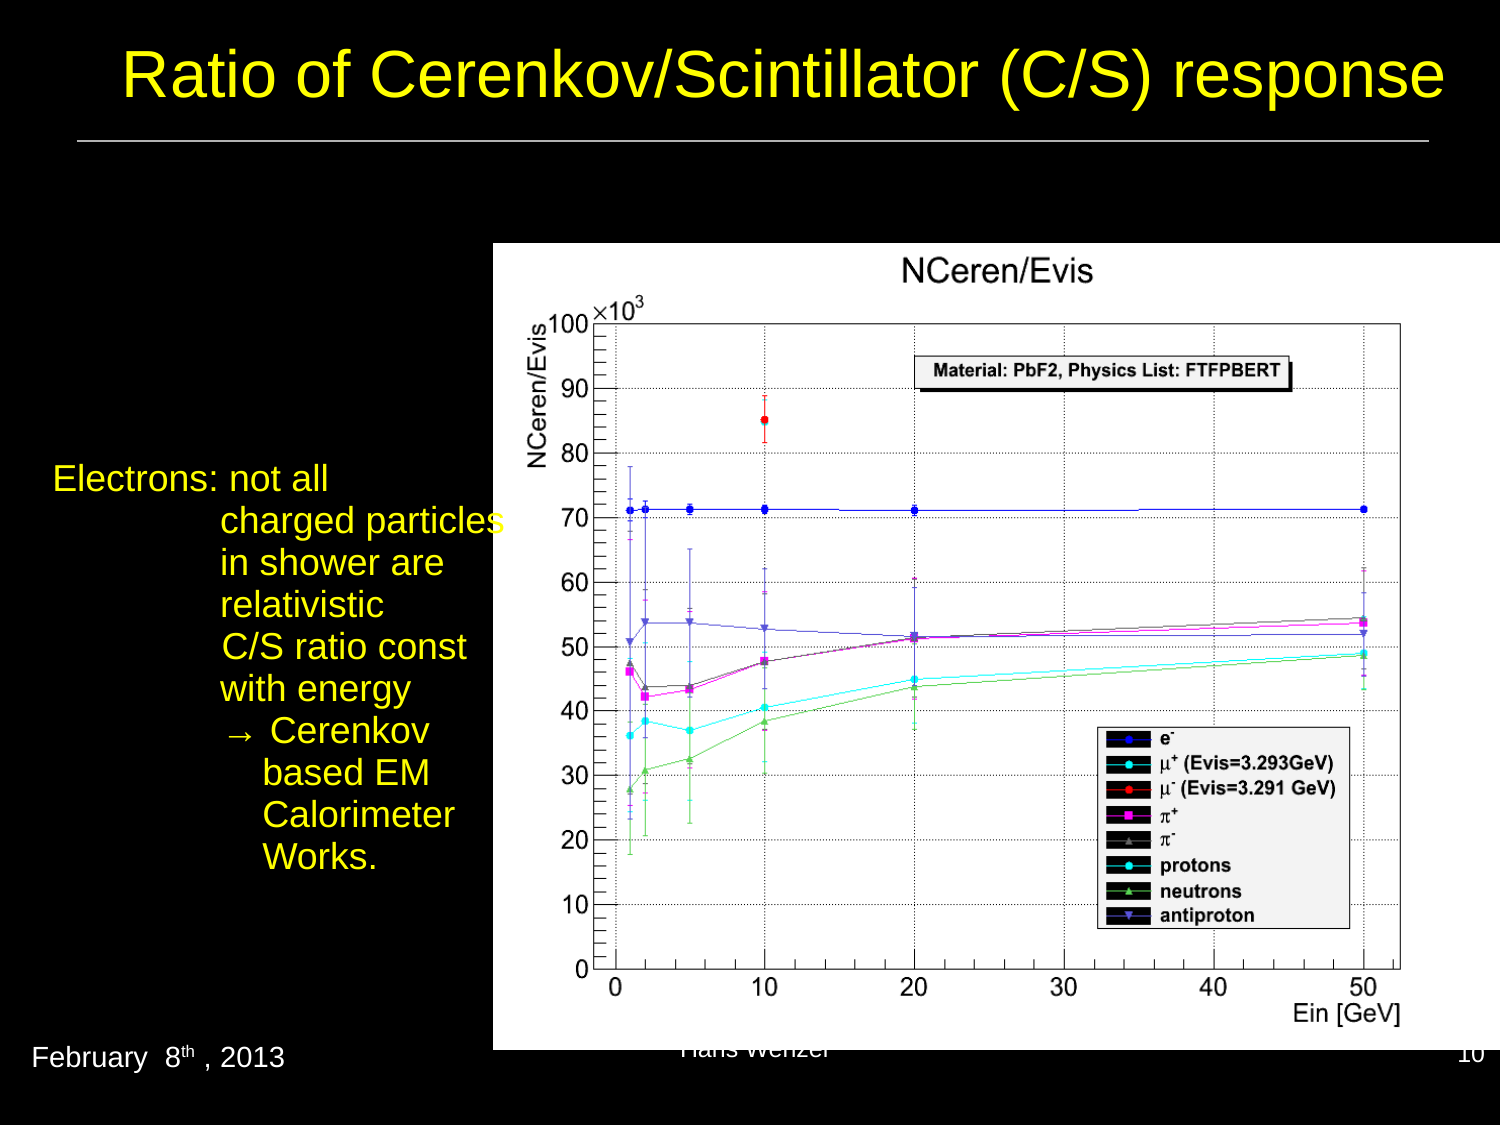

# Ratio of Cerenkov/Scintillator (C/S) response
Electrons: not all
 charged particles
 in shower are
 relativistic
	 C/S ratio const
 with energy
	 → Cerenkov
 based EM
 Calorimeter
 Works.